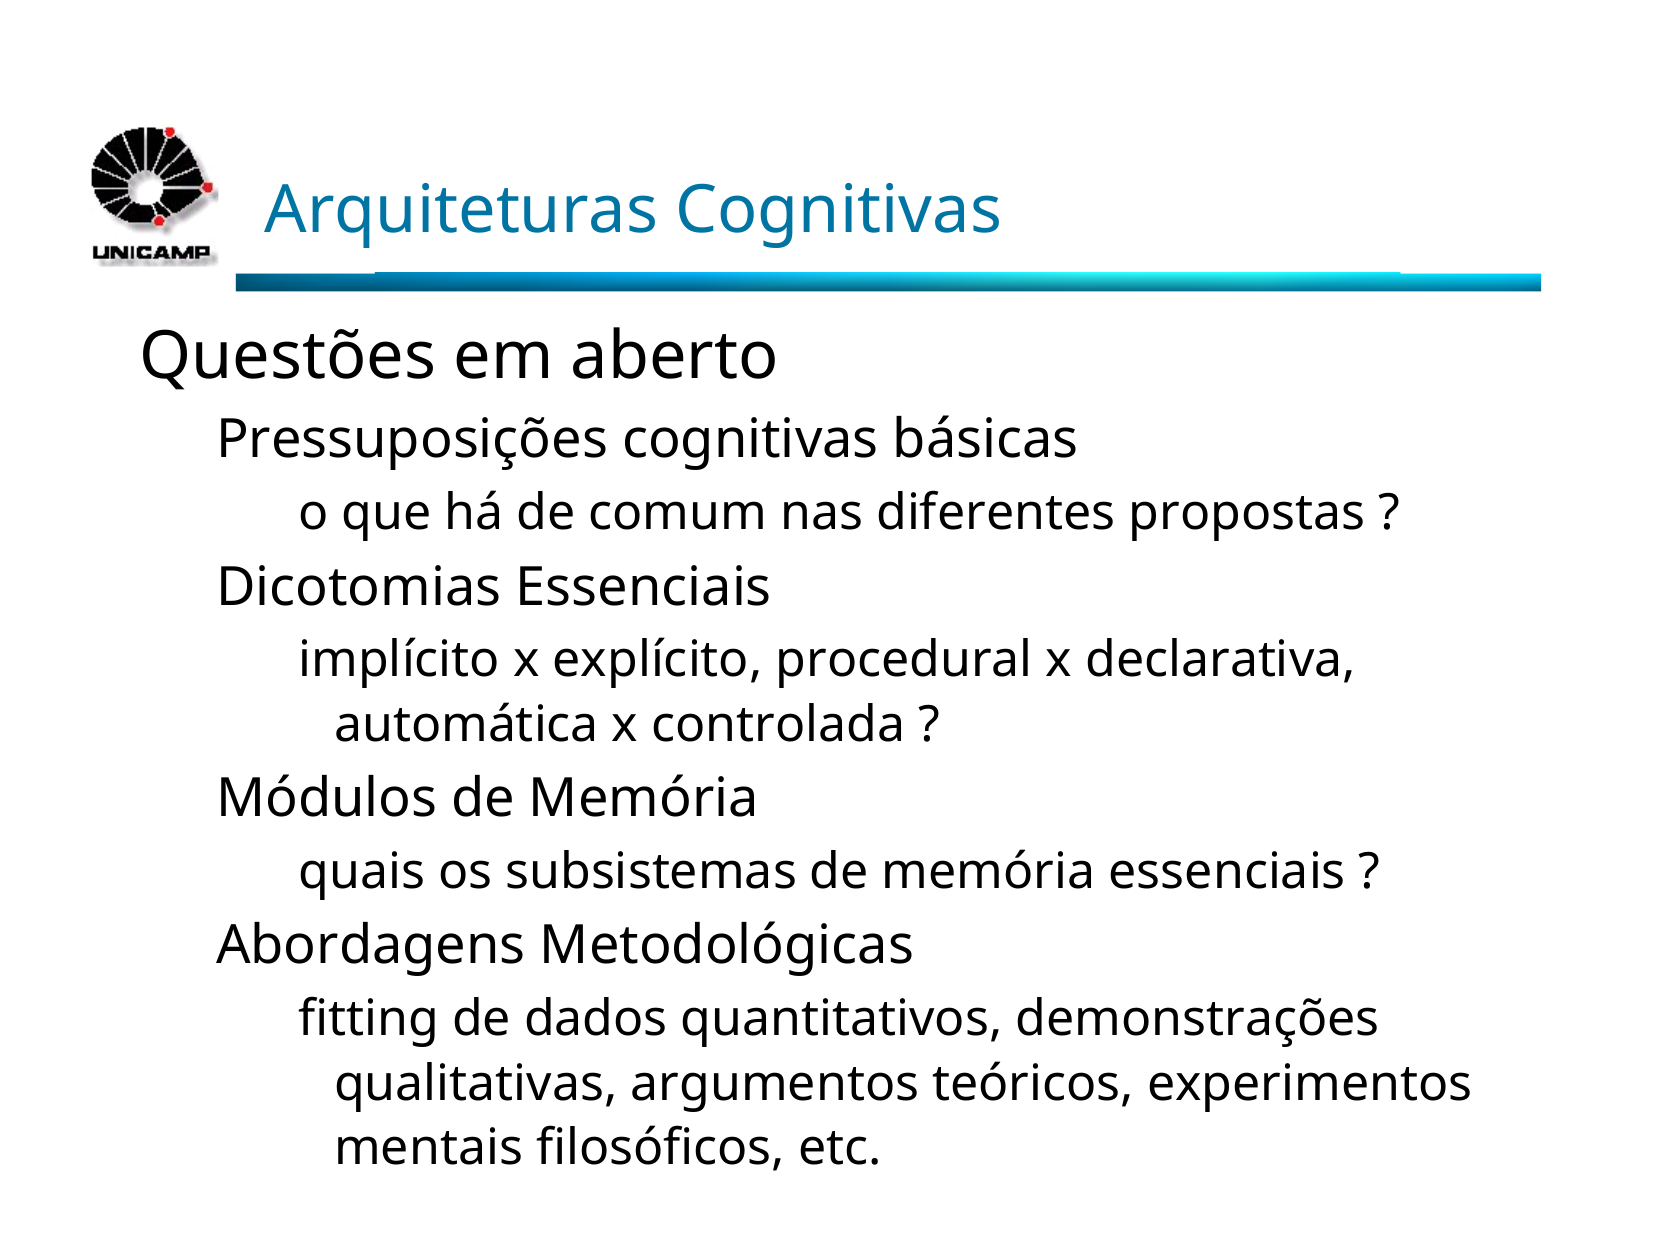

# Arquiteturas Cognitivas
Questões em aberto
Pressuposições cognitivas básicas
o que há de comum nas diferentes propostas ?
Dicotomias Essenciais
implícito x explícito, procedural x declarativa, automática x controlada ?
Módulos de Memória
quais os subsistemas de memória essenciais ?
Abordagens Metodológicas
fitting de dados quantitativos, demonstrações qualitativas, argumentos teóricos, experimentos mentais filosóficos, etc.